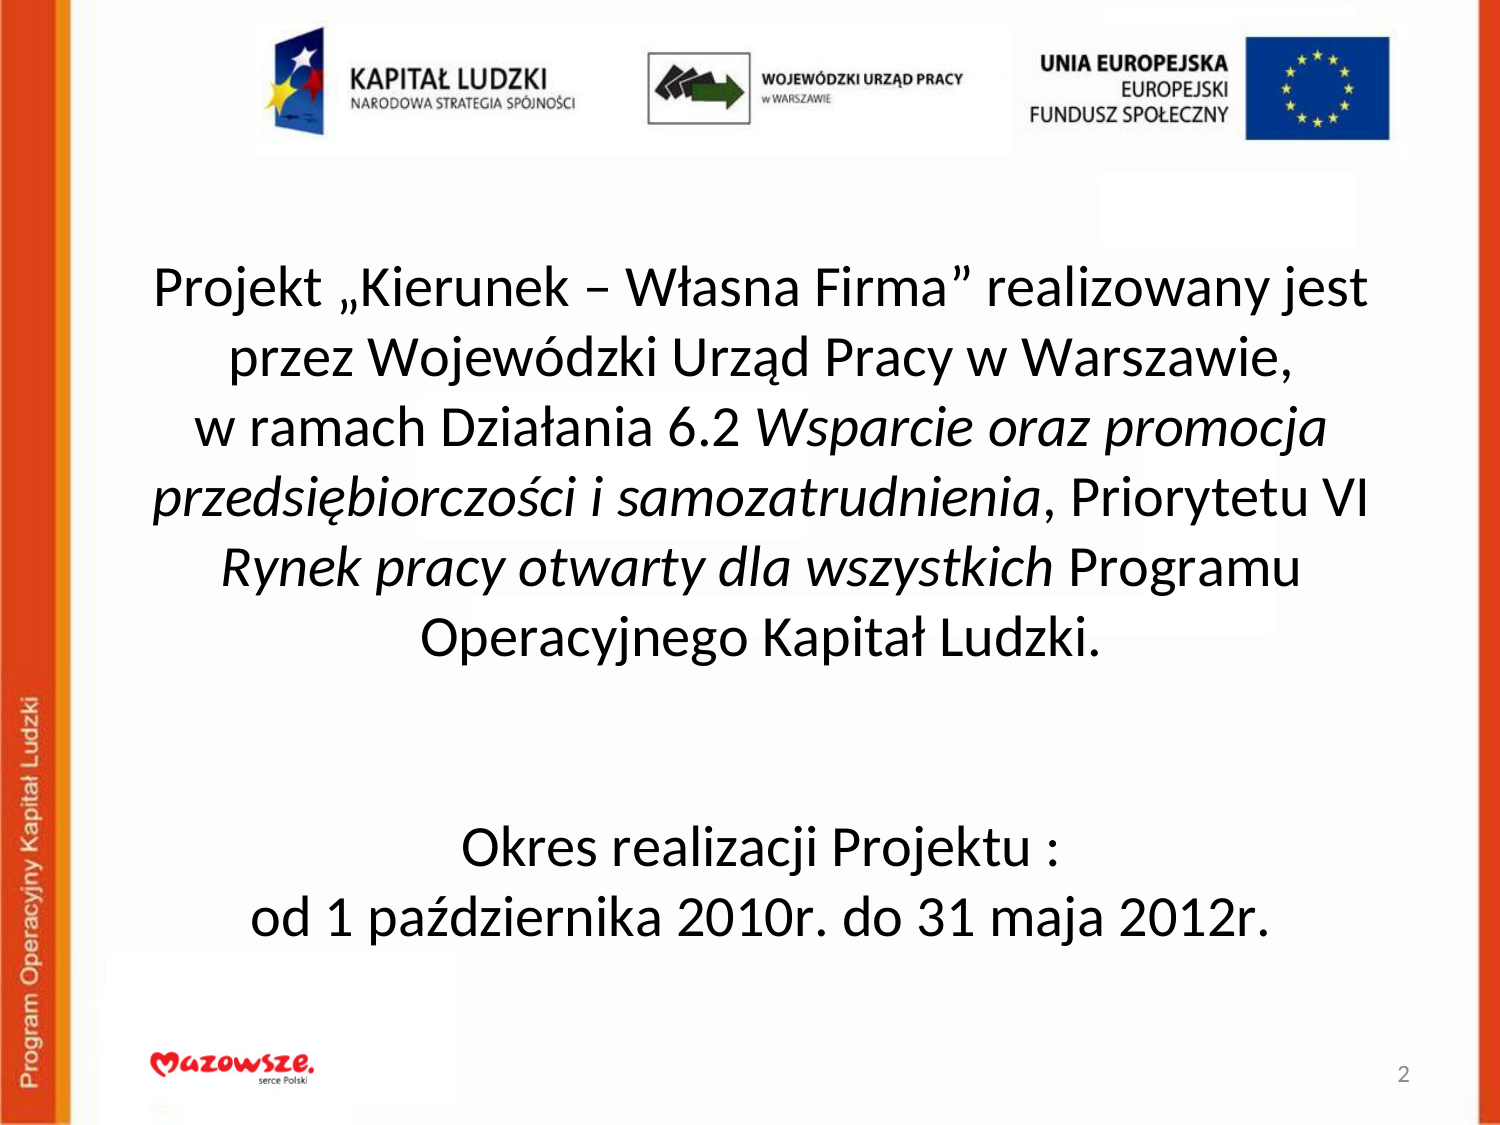

# Projekt „Kierunek – Własna Firma” realizowany jest przez Wojewódzki Urząd Pracy w Warszawie, w ramach Działania 6.2 Wsparcie oraz promocja przedsiębiorczości i samozatrudnienia, Priorytetu VI Rynek pracy otwarty dla wszystkich Programu Operacyjnego Kapitał Ludzki. Okres realizacji Projektu : od 1 października 2010r. do 31 maja 2012r.